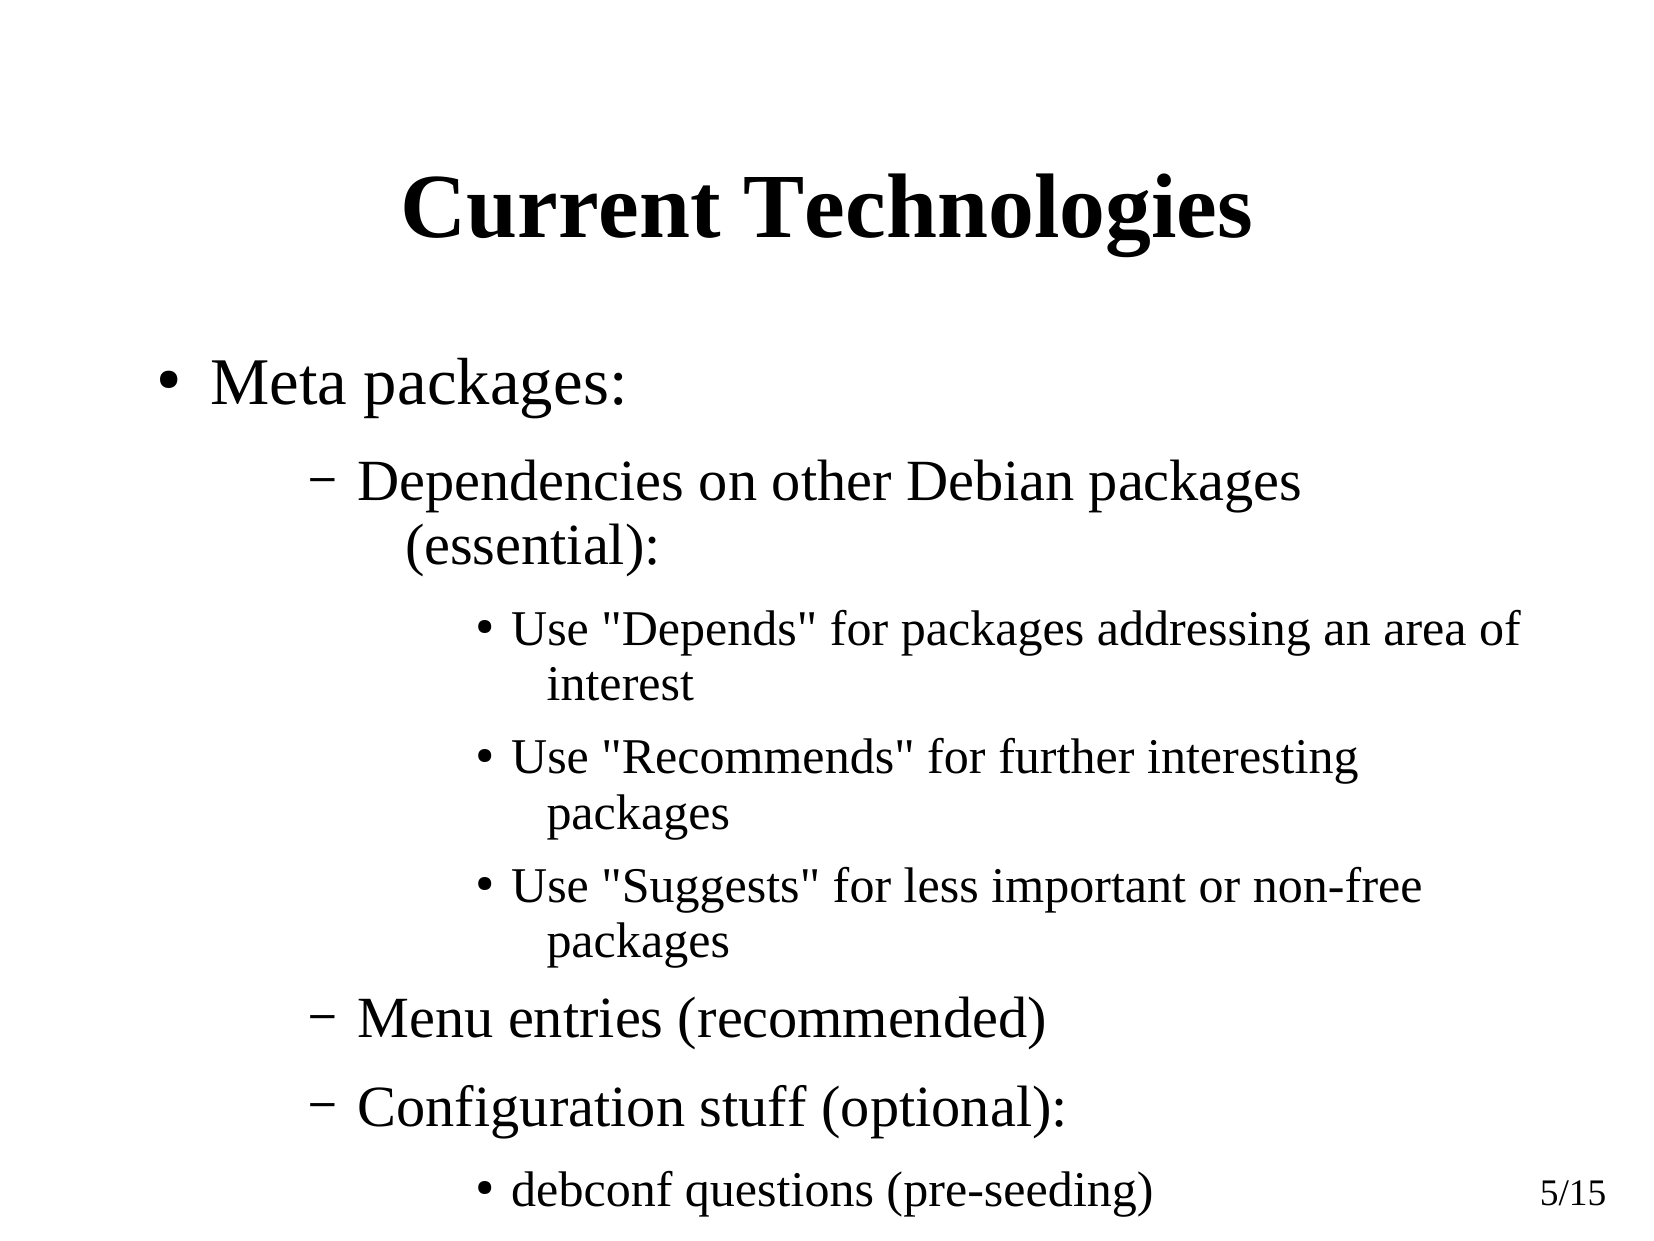

# Current Technologies
Meta packages:
Dependencies on other Debian packages (essential):
Use "Depends" for packages addressing an area of interest
Use "Recommends" for further interesting packages
Use "Suggests" for less important or non-free packages
Menu entries (recommended)
Configuration stuff (optional):
debconf questions (pre-seeding)
cfengine scripts
Special meta package: <cdd>-common